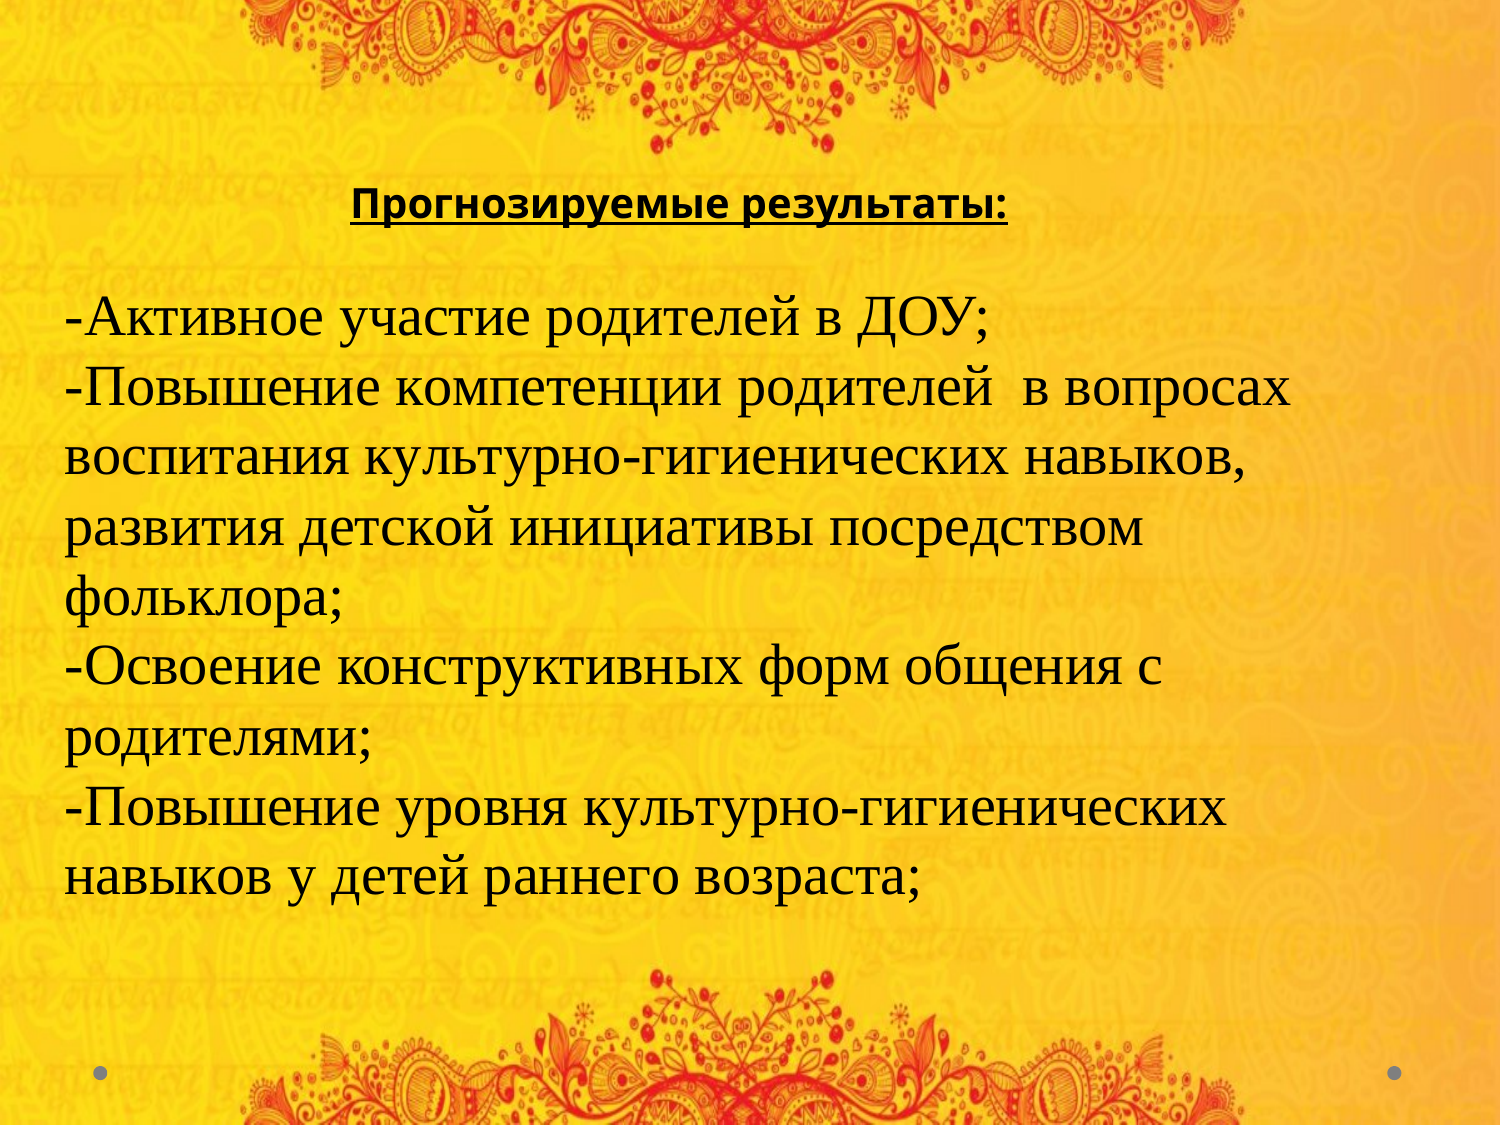

Прогнозируемые результаты:
-Активное участие родителей в ДОУ;
-Повышение компетенции родителей в вопросах воспитания культурно-гигиенических навыков, развития детской инициативы посредством фольклора;
-Освоение конструктивных форм общения с родителями;
-Повышение уровня культурно-гигиенических навыков у детей раннего возраста;